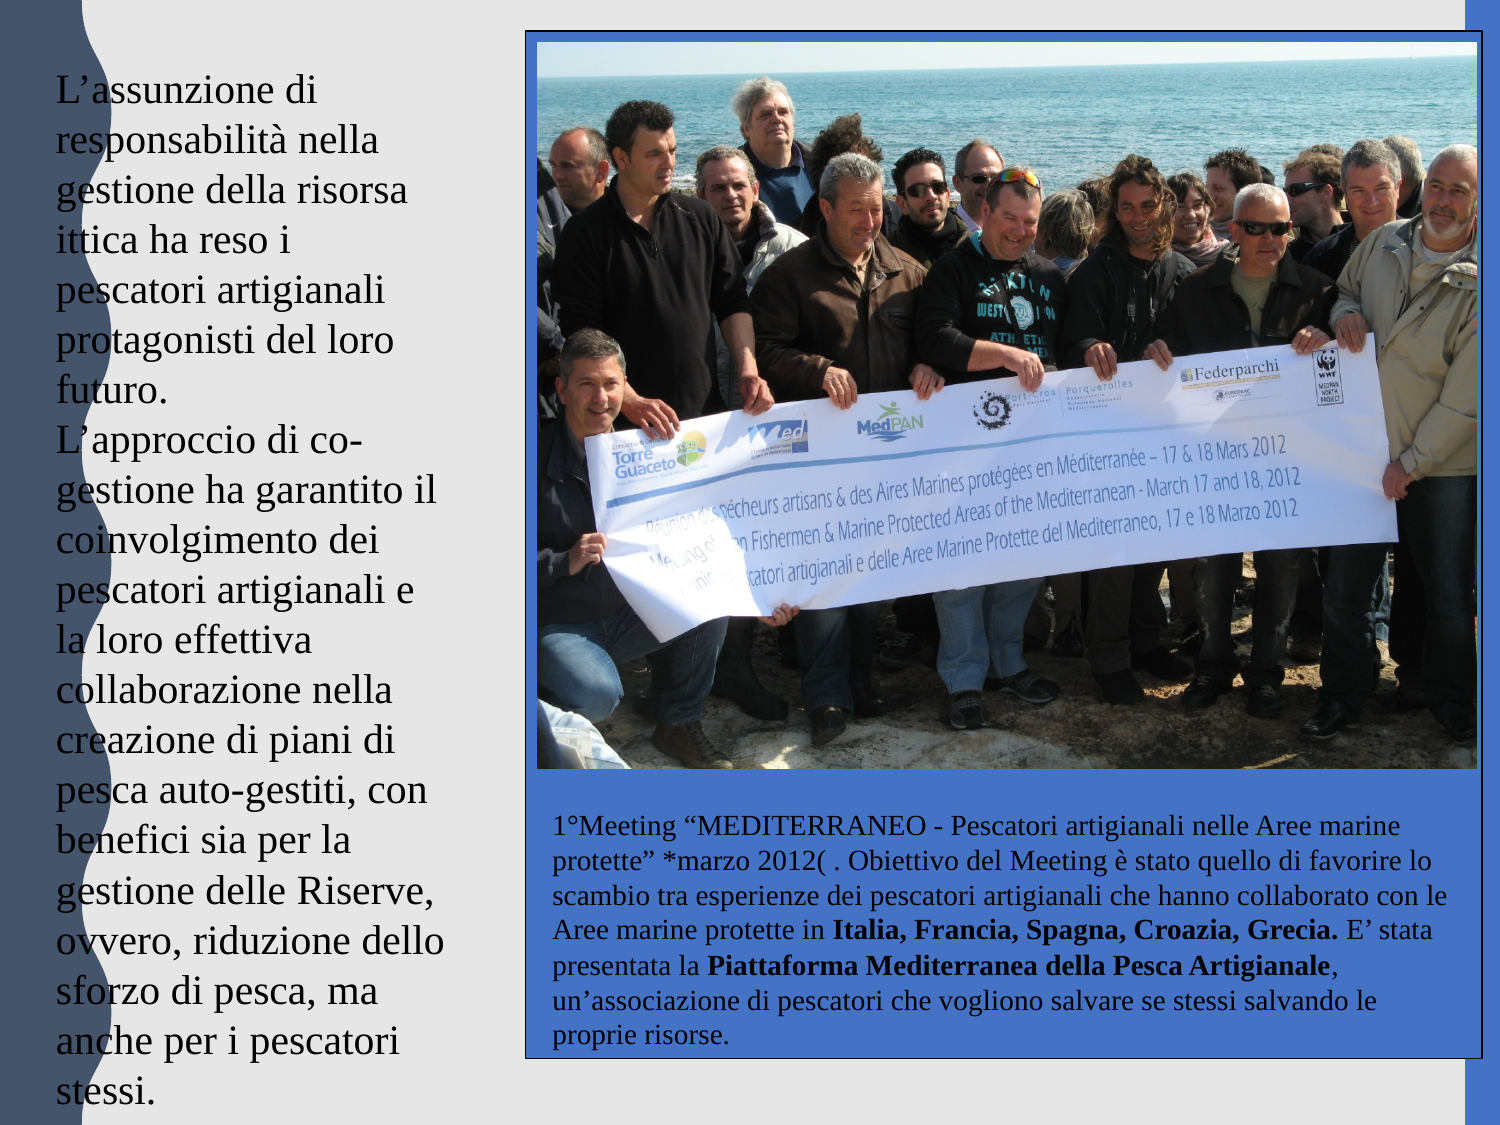

L’assunzione di responsabilità nella gestione della risorsa ittica ha reso i pescatori artigianali protagonisti del loro futuro.
L’approccio di co-gestione ha garantito il coinvolgimento dei pescatori artigianali e la loro effettiva collaborazione nella creazione di piani di pesca auto-gestiti, con benefici sia per la gestione delle Riserve, ovvero, riduzione dello sforzo di pesca, ma anche per i pescatori stessi.
1°Meeting “MEDITERRANEO - Pescatori artigianali nelle Aree marine protette” *marzo 2012( . Obiettivo del Meeting è stato quello di favorire lo scambio tra esperienze dei pescatori artigianali che hanno collaborato con le Aree marine protette in Italia, Francia, Spagna, Croazia, Grecia. E’ stata presentata la Piattaforma Mediterranea della Pesca Artigianale, un’associazione di pescatori che vogliono salvare se stessi salvando le proprie risorse.